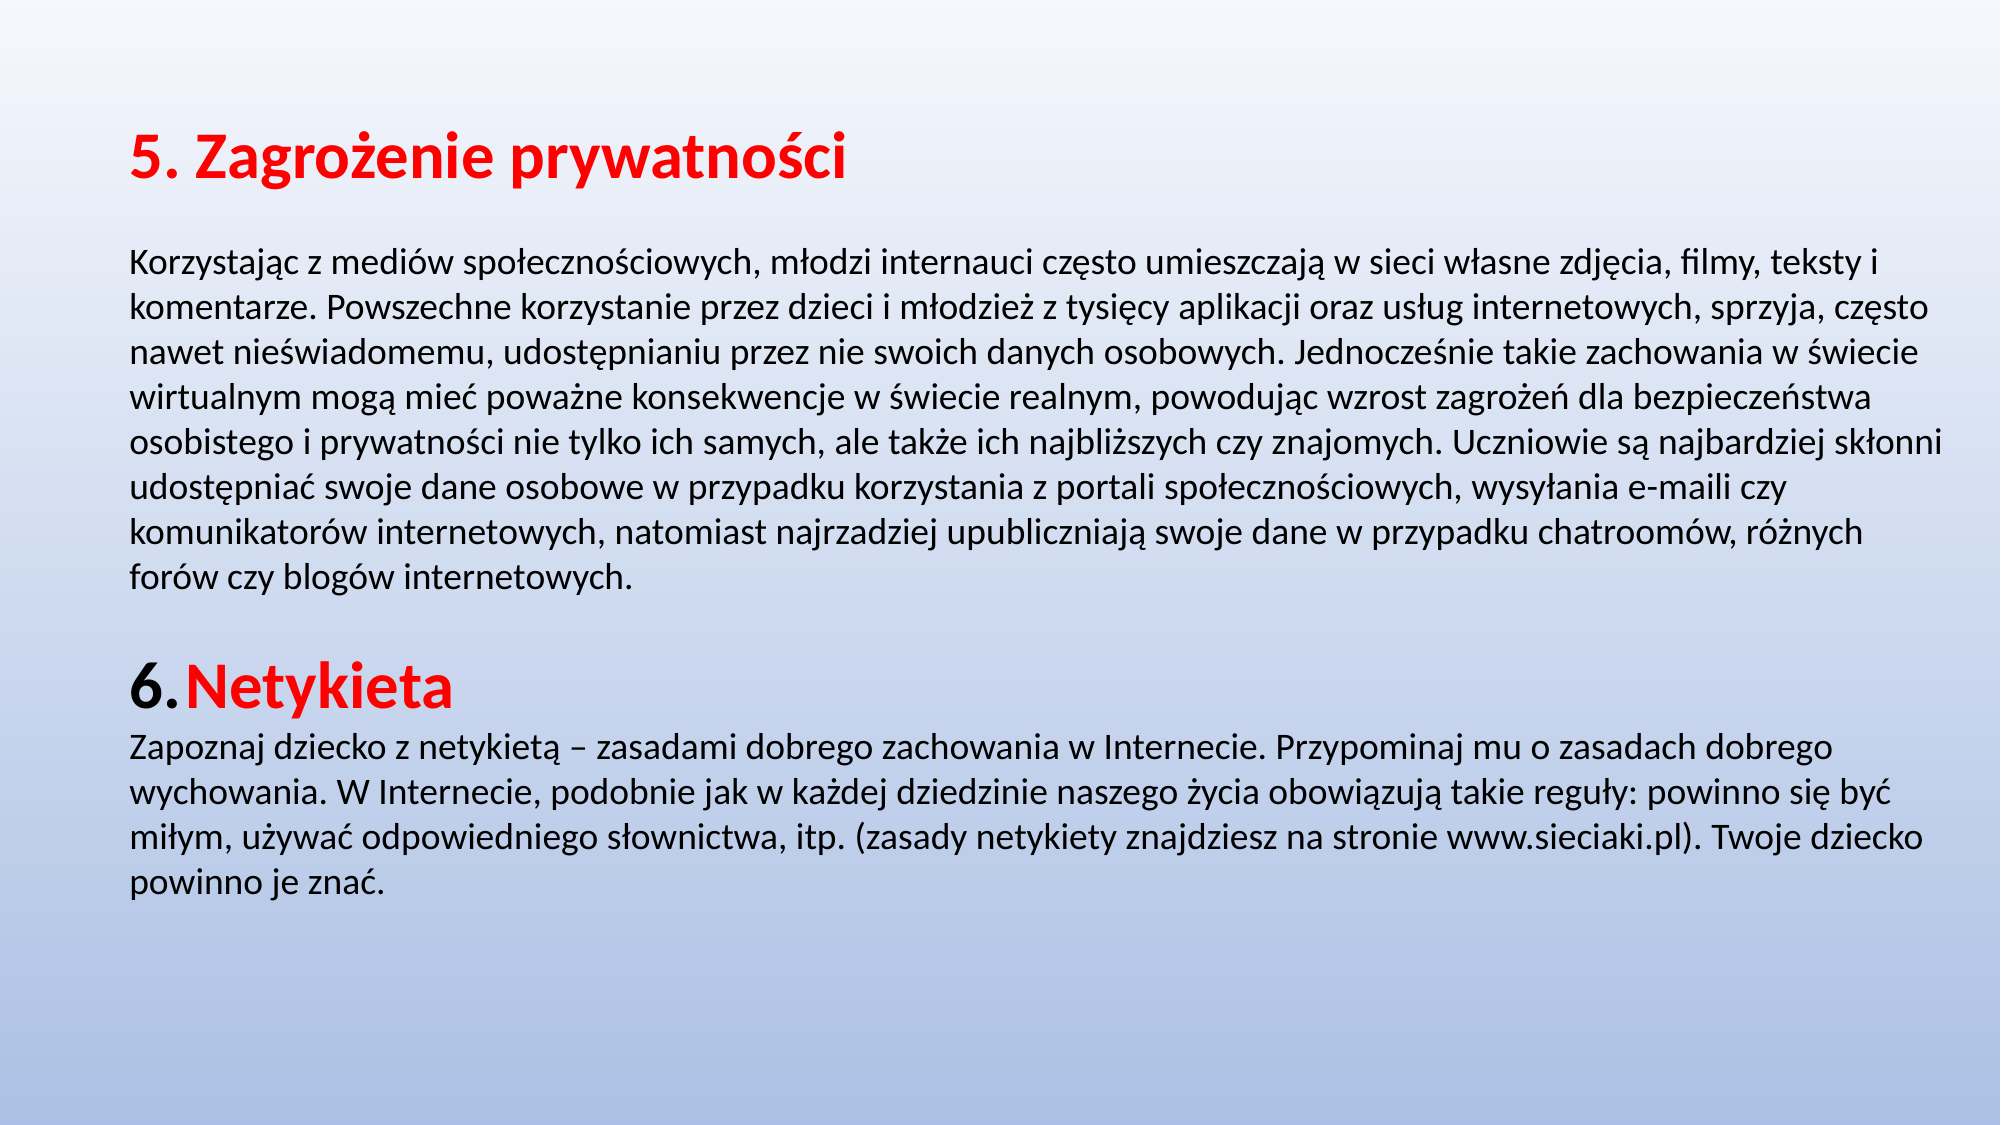

5. Zagrożenie prywatności
Korzystając z mediów społecznościowych, młodzi internauci często umieszczają w sieci własne zdjęcia, filmy, teksty i komentarze. Powszechne korzystanie przez dzieci i młodzież z tysięcy aplikacji oraz usług internetowych, sprzyja, często nawet nieświadomemu, udostępnianiu przez nie swoich danych osobowych. Jednocześnie takie zachowania w świecie wirtualnym mogą mieć poważne konsekwencje w świecie realnym, powodując wzrost zagrożeń dla bezpieczeństwa osobistego i prywatności nie tylko ich samych, ale także ich najbliższych czy znajomych. Uczniowie są najbardziej skłonni udostępniać swoje dane osobowe w przypadku korzystania z portali społecznościowych, wysyłania e-maili czy komunikatorów internetowych, natomiast najrzadziej upubliczniają swoje dane w przypadku chatroomów, różnych forów czy blogów internetowych.
Netykieta
Zapoznaj dziecko z netykietą – zasadami dobrego zachowania w Internecie. Przypominaj mu o zasadach dobrego wychowania. W Internecie, podobnie jak w każdej dziedzinie naszego życia obowiązują takie reguły: powinno się być miłym, używać odpowiedniego słownictwa, itp. (zasady netykiety znajdziesz na stronie www.sieciaki.pl). Twoje dziecko powinno je znać.